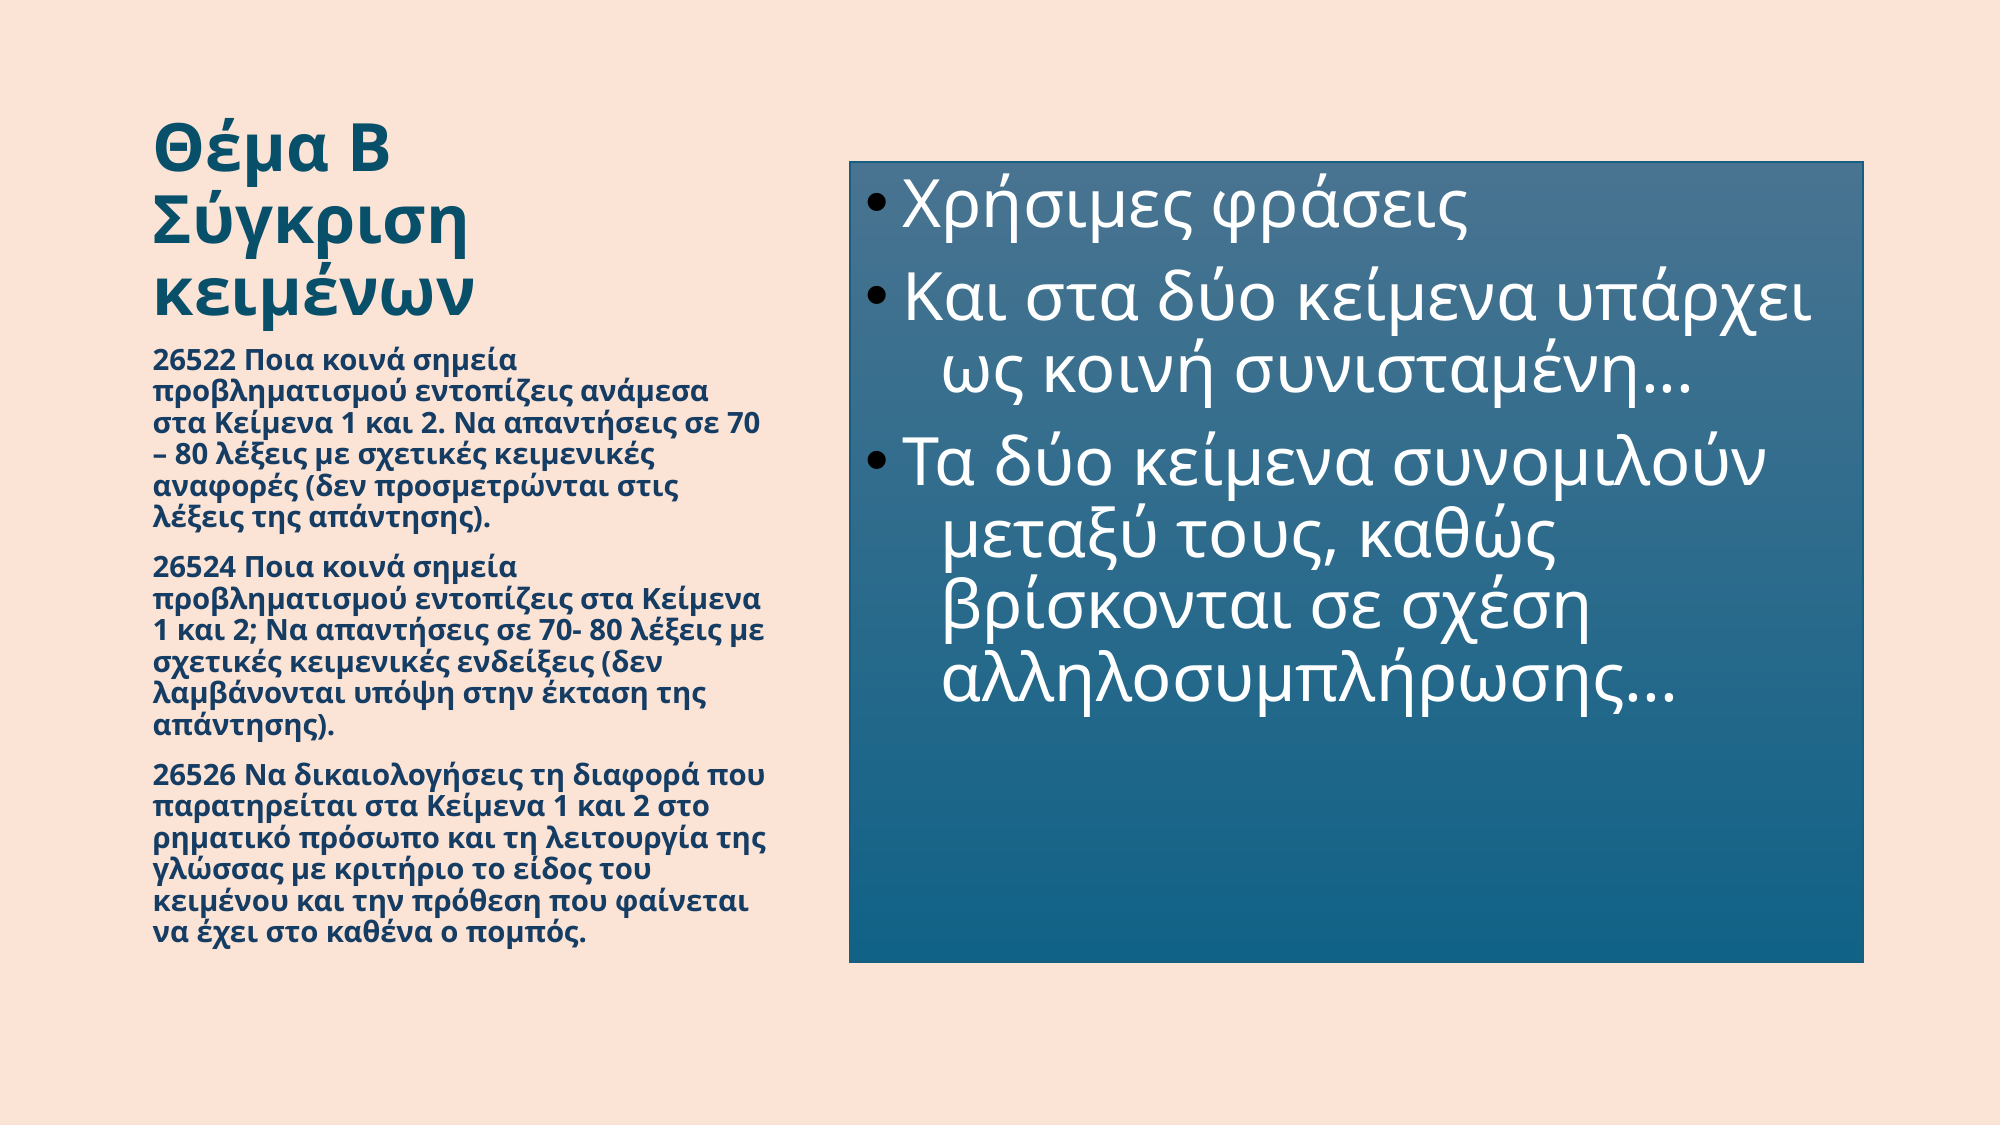

# Θέμα Β Σύγκριση ​ κειμένων​​​
Χρήσιμες φράσεις
Και στα δύο κείμενα υπάρχει ως κοινή συνισταμένη...
Τα δύο κείμενα συνομιλούν μεταξύ τους, καθώς βρίσκονται σε σχέση αλληλοσυμπλήρωσης...
26522 Ποια κοινά σημεία προβληματισμού εντοπίζεις ανάμεσα στα Κείμενα 1 και 2. Να απαντήσεις σε 70 – 80 λέξεις με σχετικές κειμενικές αναφορές (δεν προσμετρώνται στις λέξεις της απάντησης).
26524 Ποια κοινά σημεία προβληματισμού εντοπίζεις στα Κείμενα 1 και 2; Να απαντήσεις σε 70- 80 λέξεις με σχετικές κειμενικές ενδείξεις (δεν λαμβάνονται υπόψη στην έκταση της απάντησης).
26526 Να δικαιολογήσεις τη διαφορά που παρατηρείται στα Κείμενα 1 και 2 στο ρηματικό πρόσωπο και τη λειτουργία της γλώσσας με κριτήριο το είδος του κειμένου και την πρόθεση που φαίνεται να έχει στο καθένα ο πομπός.